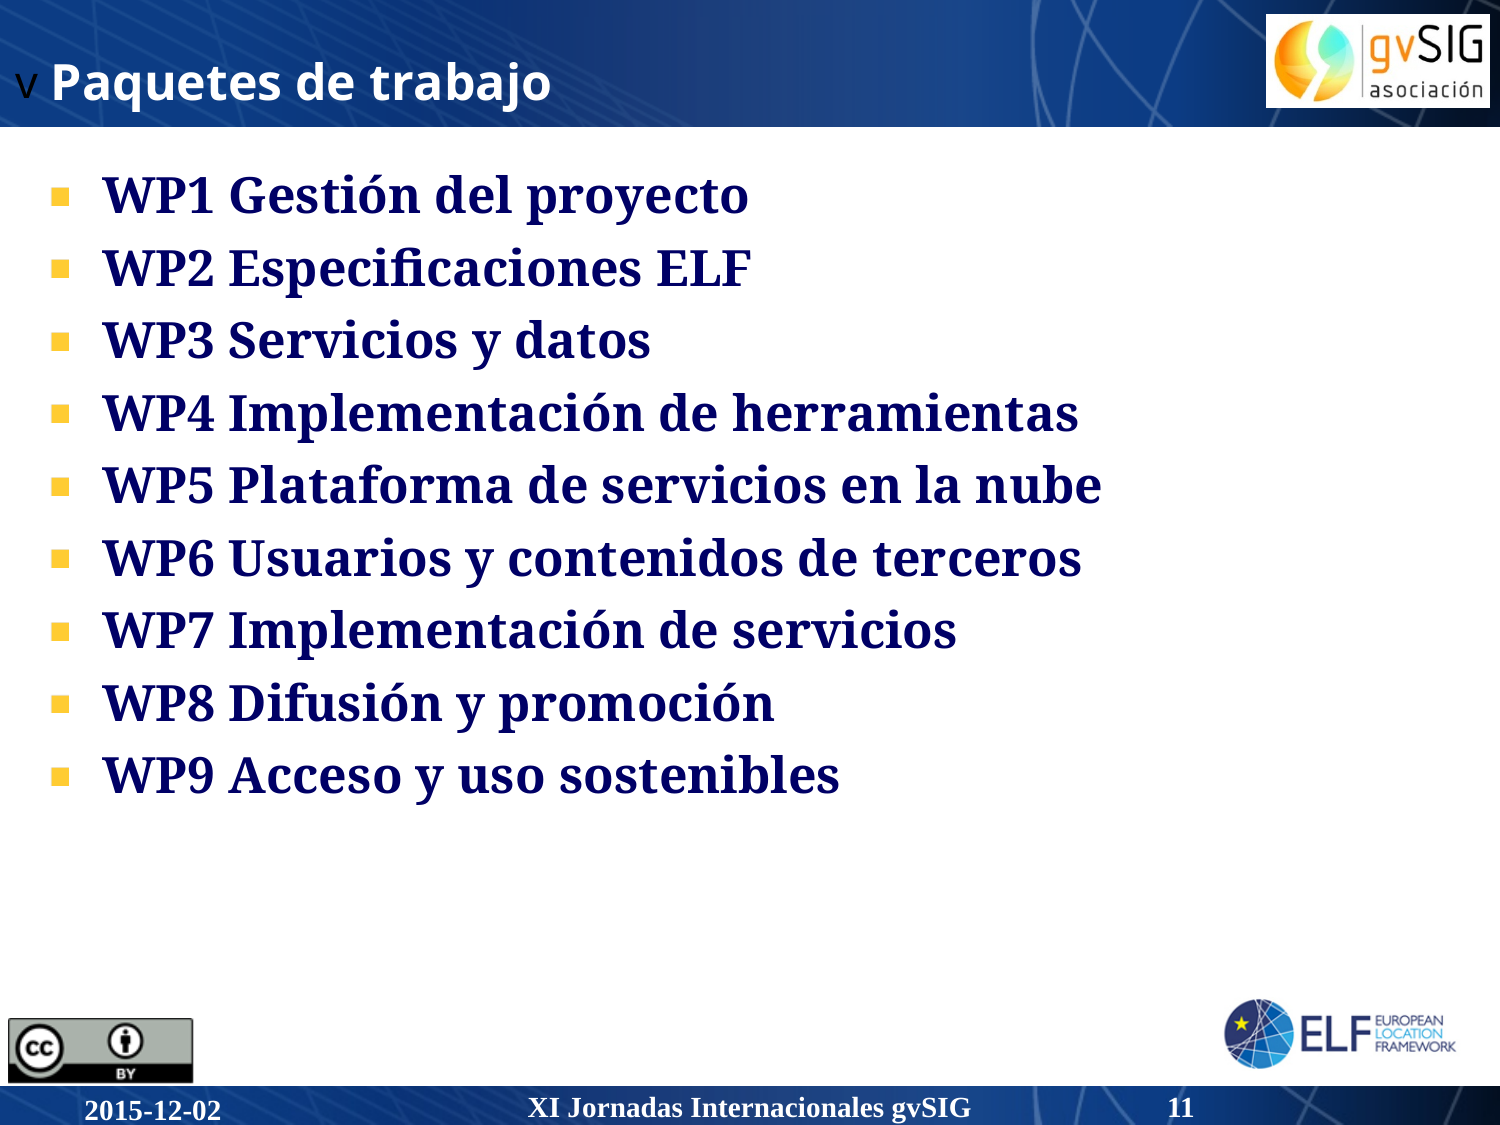

# Paquetes de trabajo
WP1 Gestión del proyecto
WP2 Especificaciones ELF
WP3 Servicios y datos
WP4 Implementación de herramientas
WP5 Plataforma de servicios en la nube
WP6 Usuarios y contenidos de terceros
WP7 Implementación de servicios
WP8 Difusión y promoción
WP9 Acceso y uso sostenibles